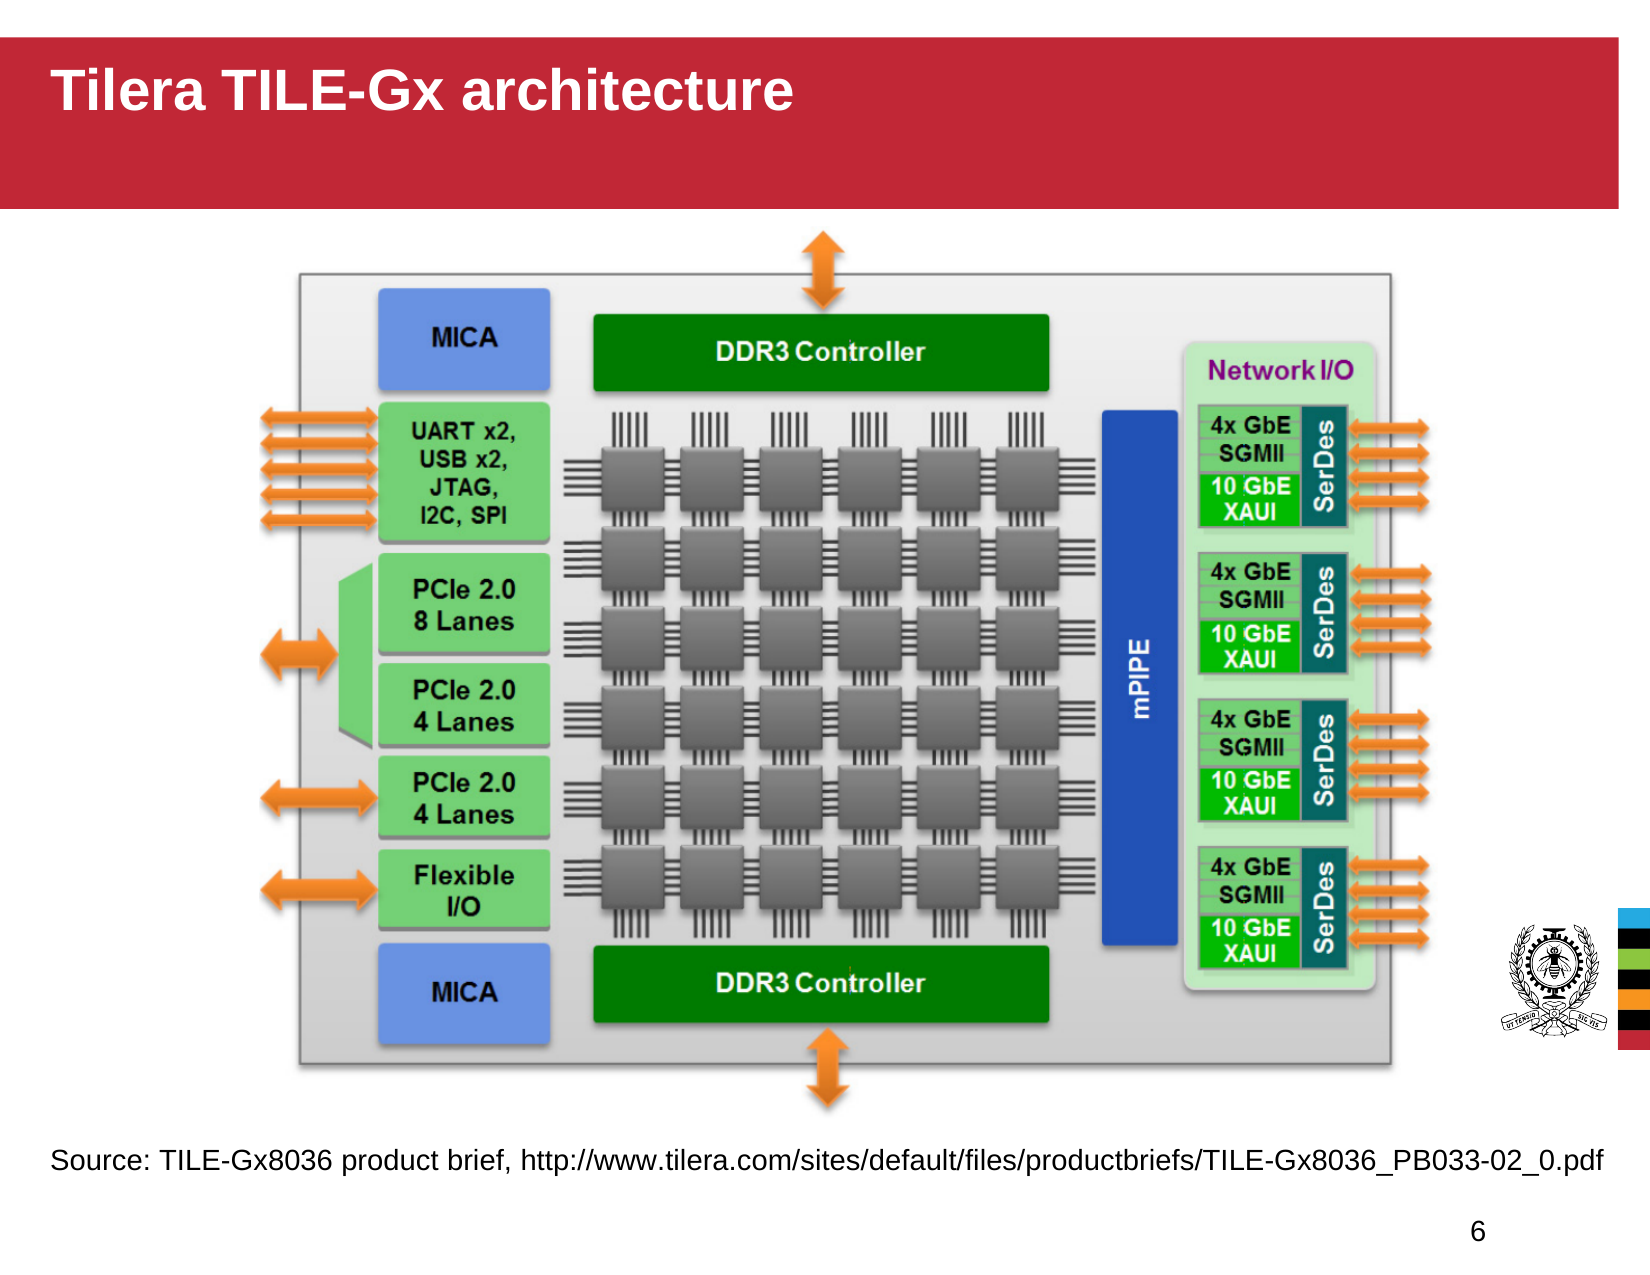

Tilera TILE-Gx architecture
Source: TILE-Gx8036 product brief, http://www.tilera.com/sites/default/files/productbriefs/TILE-Gx8036_PB033-02_0.pdf